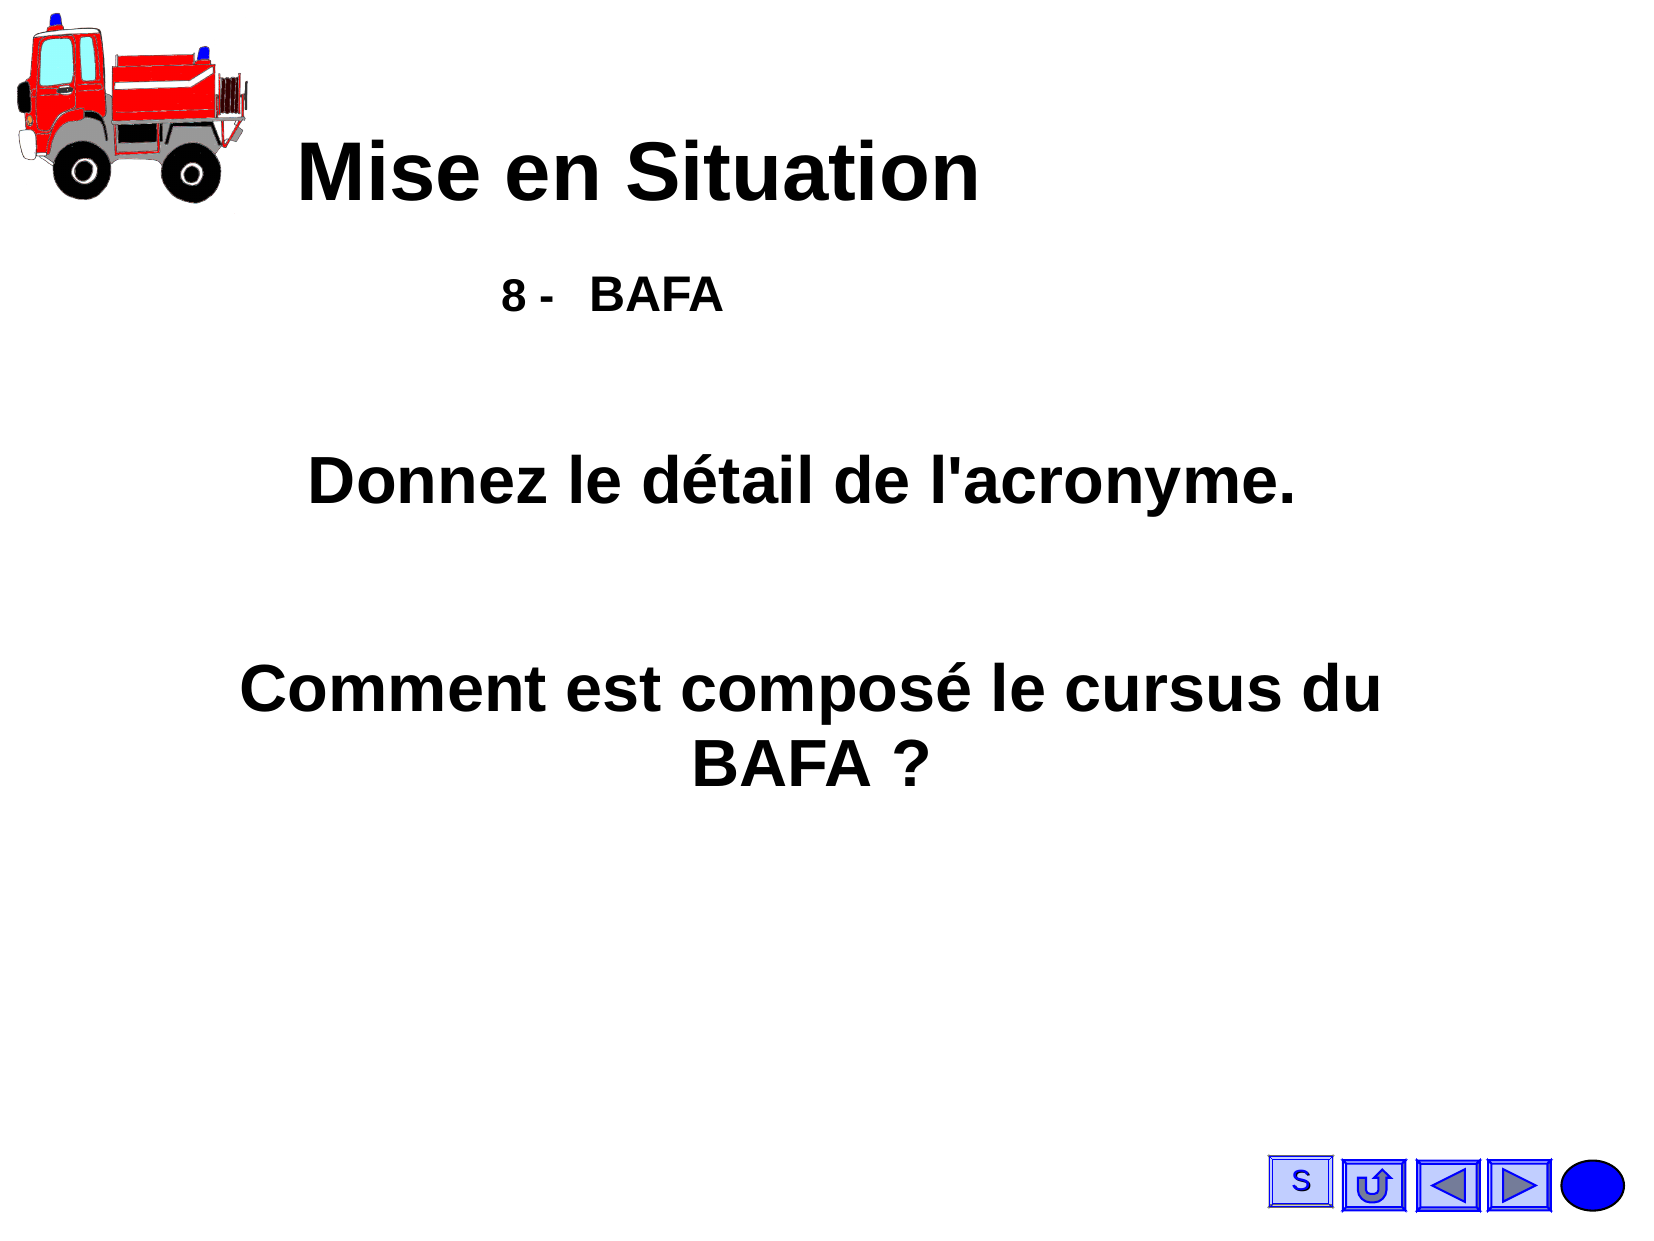

Mise en Situation
8 -   BAFA
# Donnez le détail de l'acronyme.
Comment est composé le cursus du BAFA ?